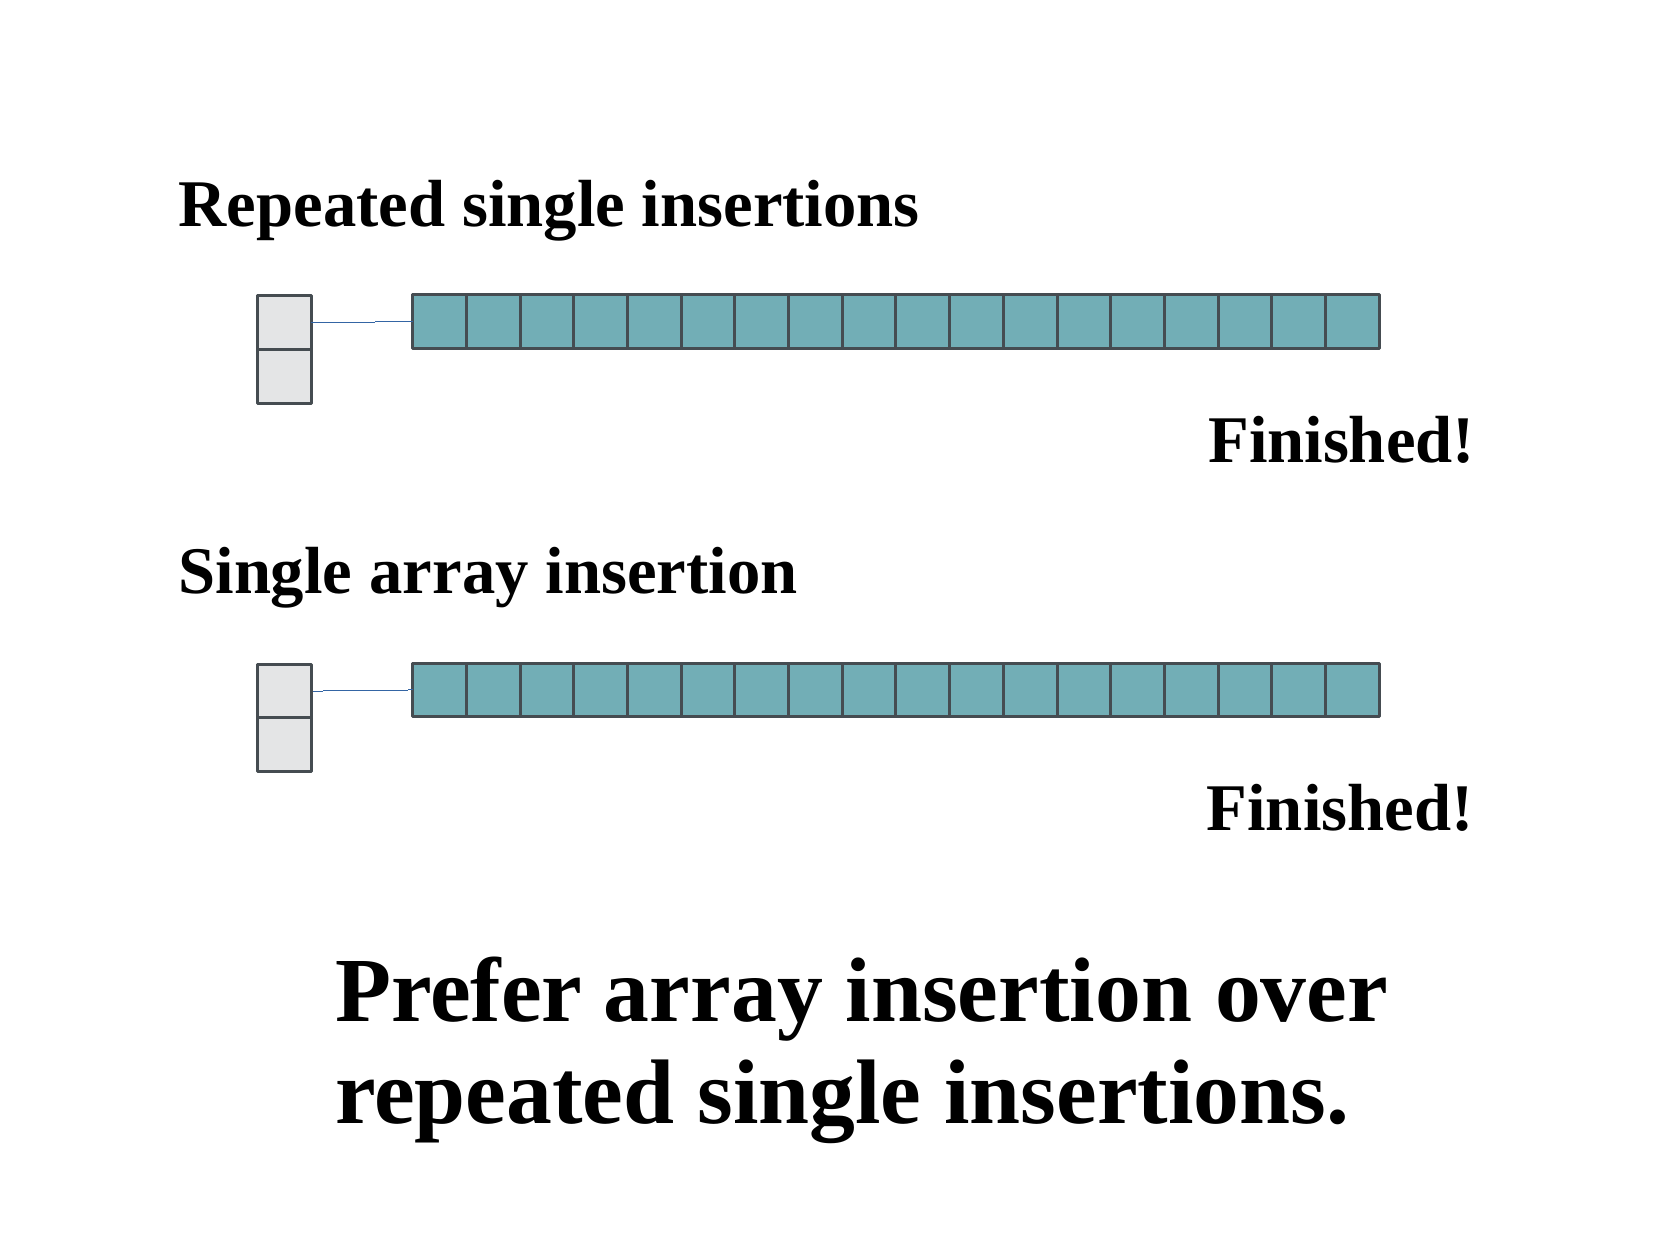

Repeated single insertions
Finished!
Single array insertion
Finished!
Prefer array insertion over repeated single insertions.